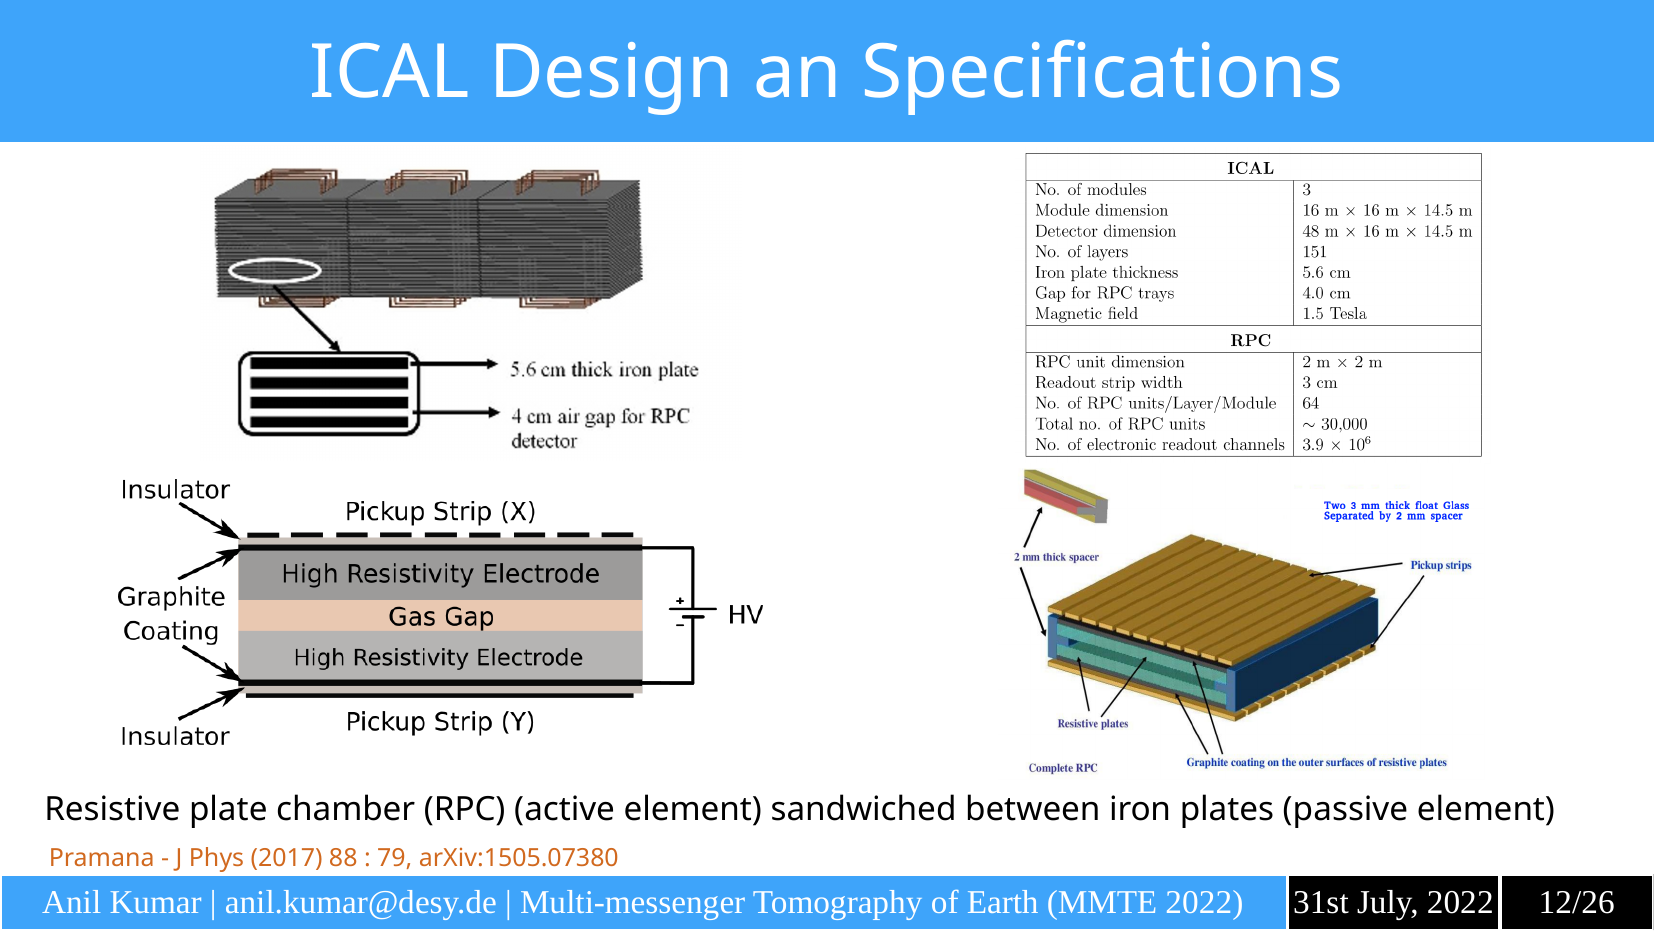

# ICAL Design an Specifications
Resistive plate chamber (RPC) (active element) sandwiched between iron plates (passive element)
Pramana - J Phys (2017) 88 : 79, arXiv:1505.07380
Anil Kumar | anil.kumar@desy.de | Multi-messenger Tomography of Earth (MMTE 2022)
12